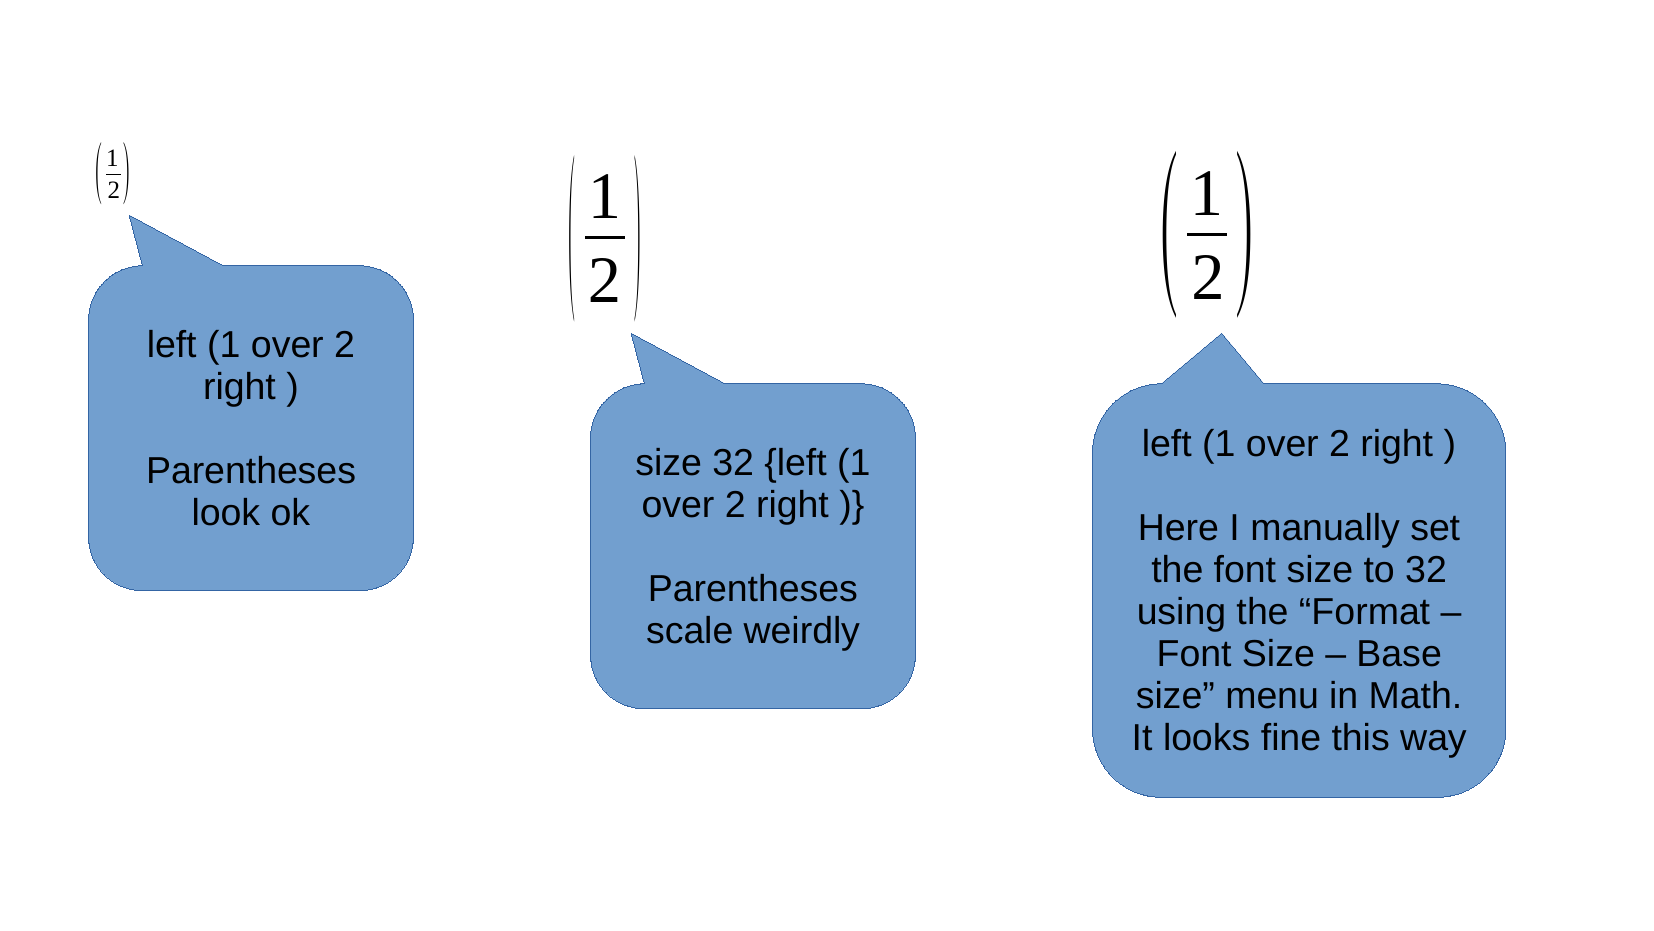

left (1 over 2 right )
Parentheses look ok
size 32 {left (1 over 2 right )}
Parentheses scale weirdly
left (1 over 2 right )
Here I manually set the font size to 32 using the “Format – Font Size – Base size” menu in Math. It looks fine this way